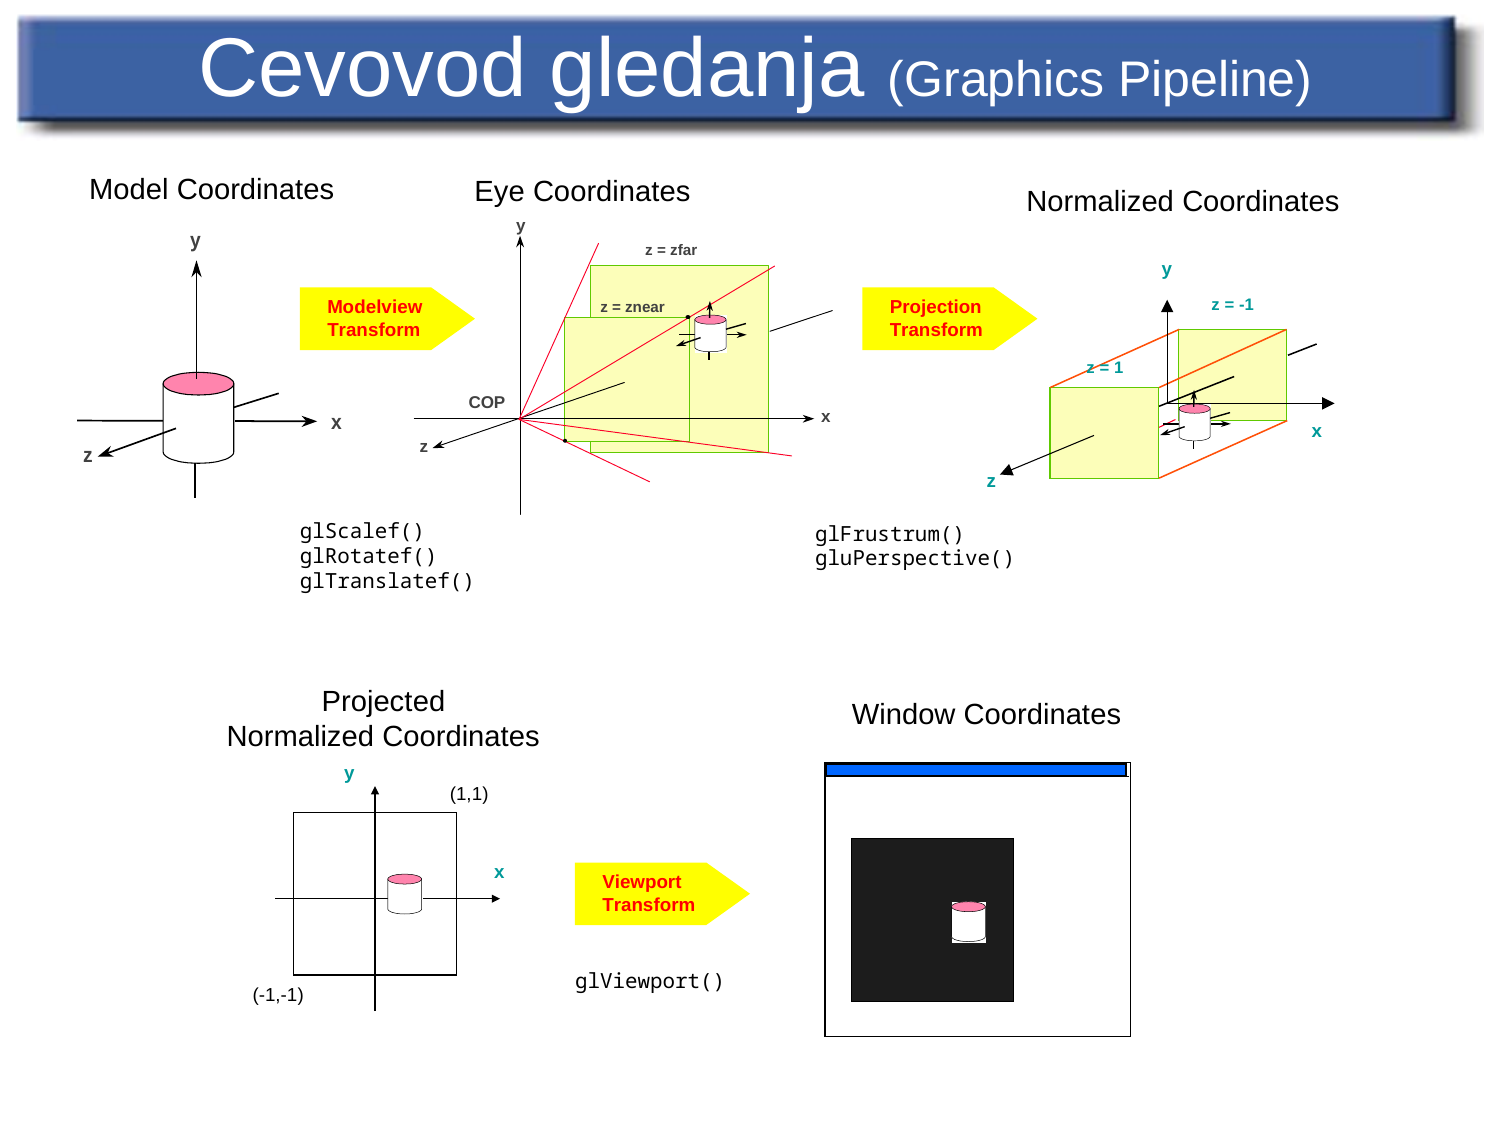

# Cevovod gledanja (Graphics Pipeline)
Model Coordinates
Eye Coordinates
Normalized Coordinates
y
Modelview
Transform
Projection
Transform
z = -1
z = 1
x
z
glScalef()
glRotatef()
glTranslatef()
glFrustrum()
gluPerspective()
Projected
Normalized Coordinates
Window Coordinates
y
x
(1,1)
Viewport
Transform
glViewport()
(-1,-1)